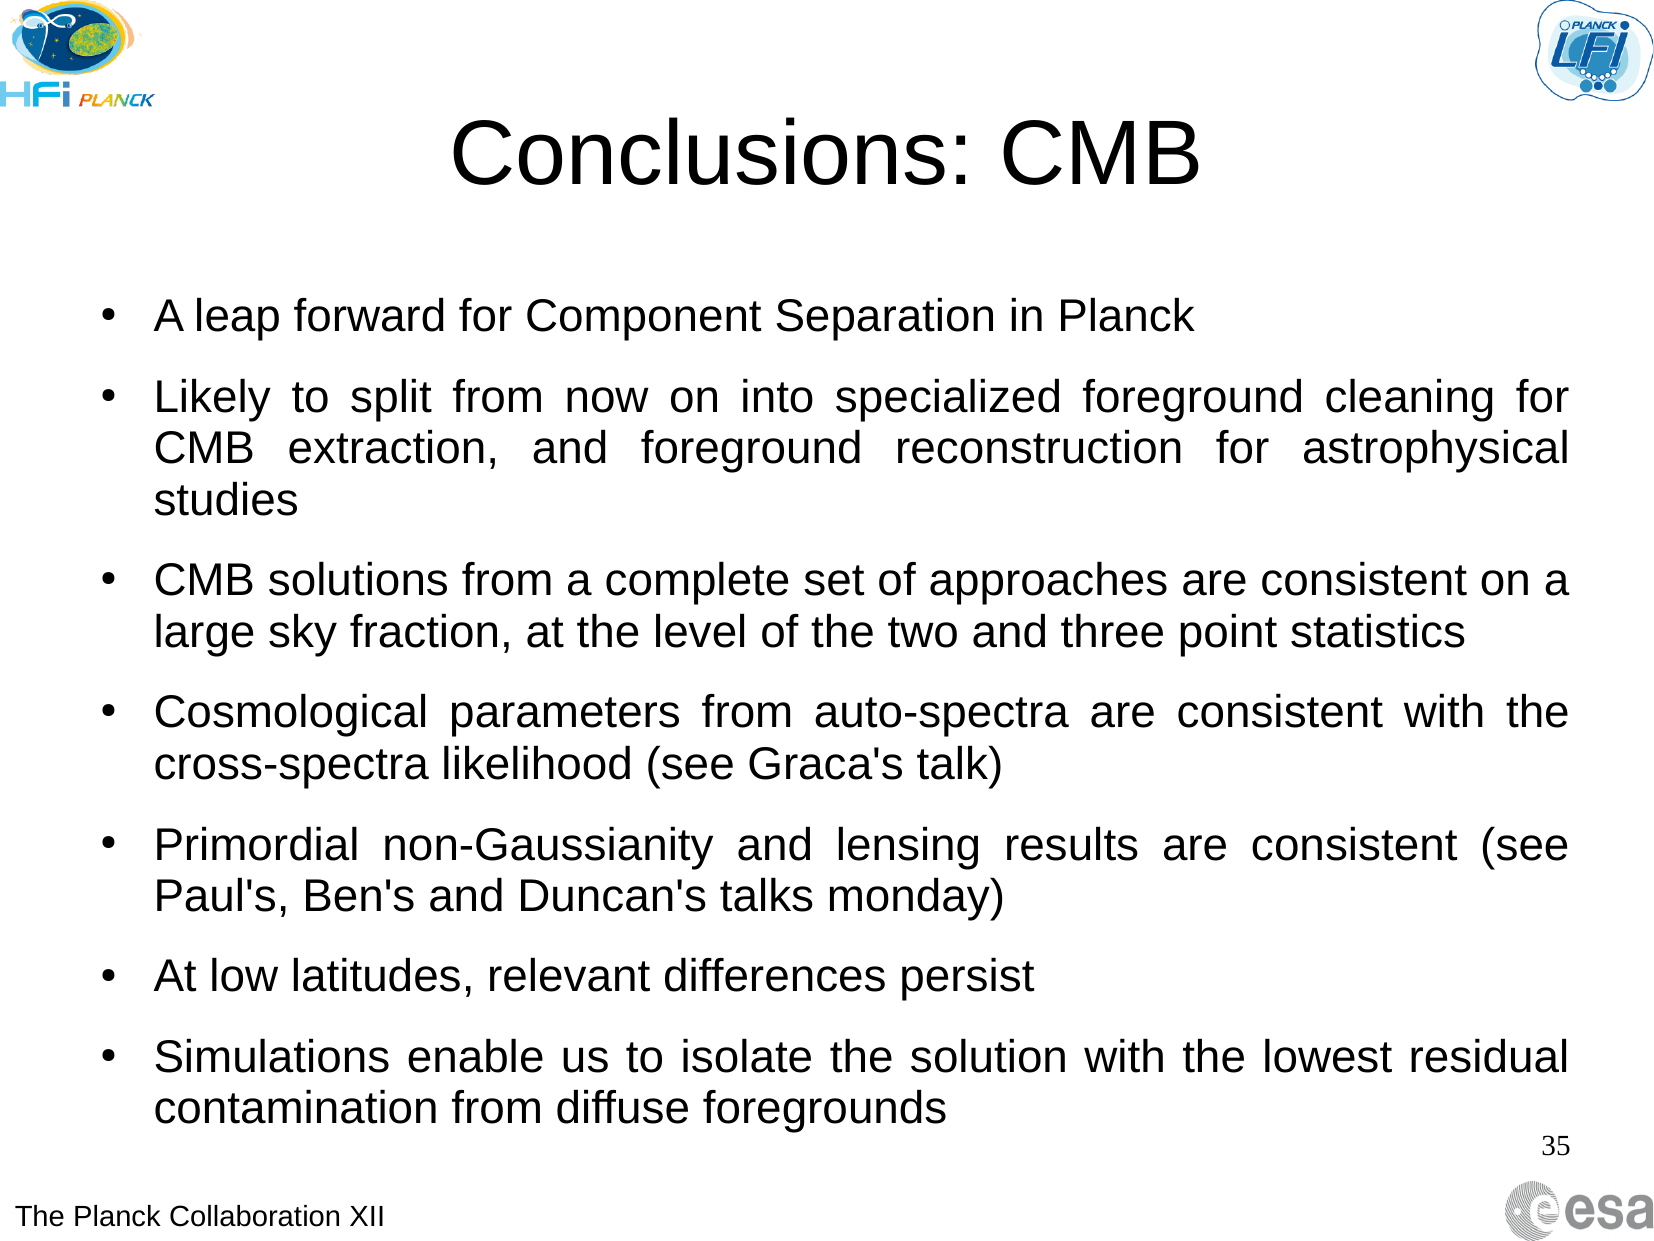

Conclusions: CMB
# A leap forward for Component Separation in Planck
Likely to split from now on into specialized foreground cleaning for CMB extraction, and foreground reconstruction for astrophysical studies
CMB solutions from a complete set of approaches are consistent on a large sky fraction, at the level of the two and three point statistics
Cosmological parameters from auto-spectra are consistent with the cross-spectra likelihood (see Graca's talk)
Primordial non-Gaussianity and lensing results are consistent (see Paul's, Ben's and Duncan's talks monday)
At low latitudes, relevant differences persist
Simulations enable us to isolate the solution with the lowest residual contamination from diffuse foregrounds
35
The Planck Collaboration XII